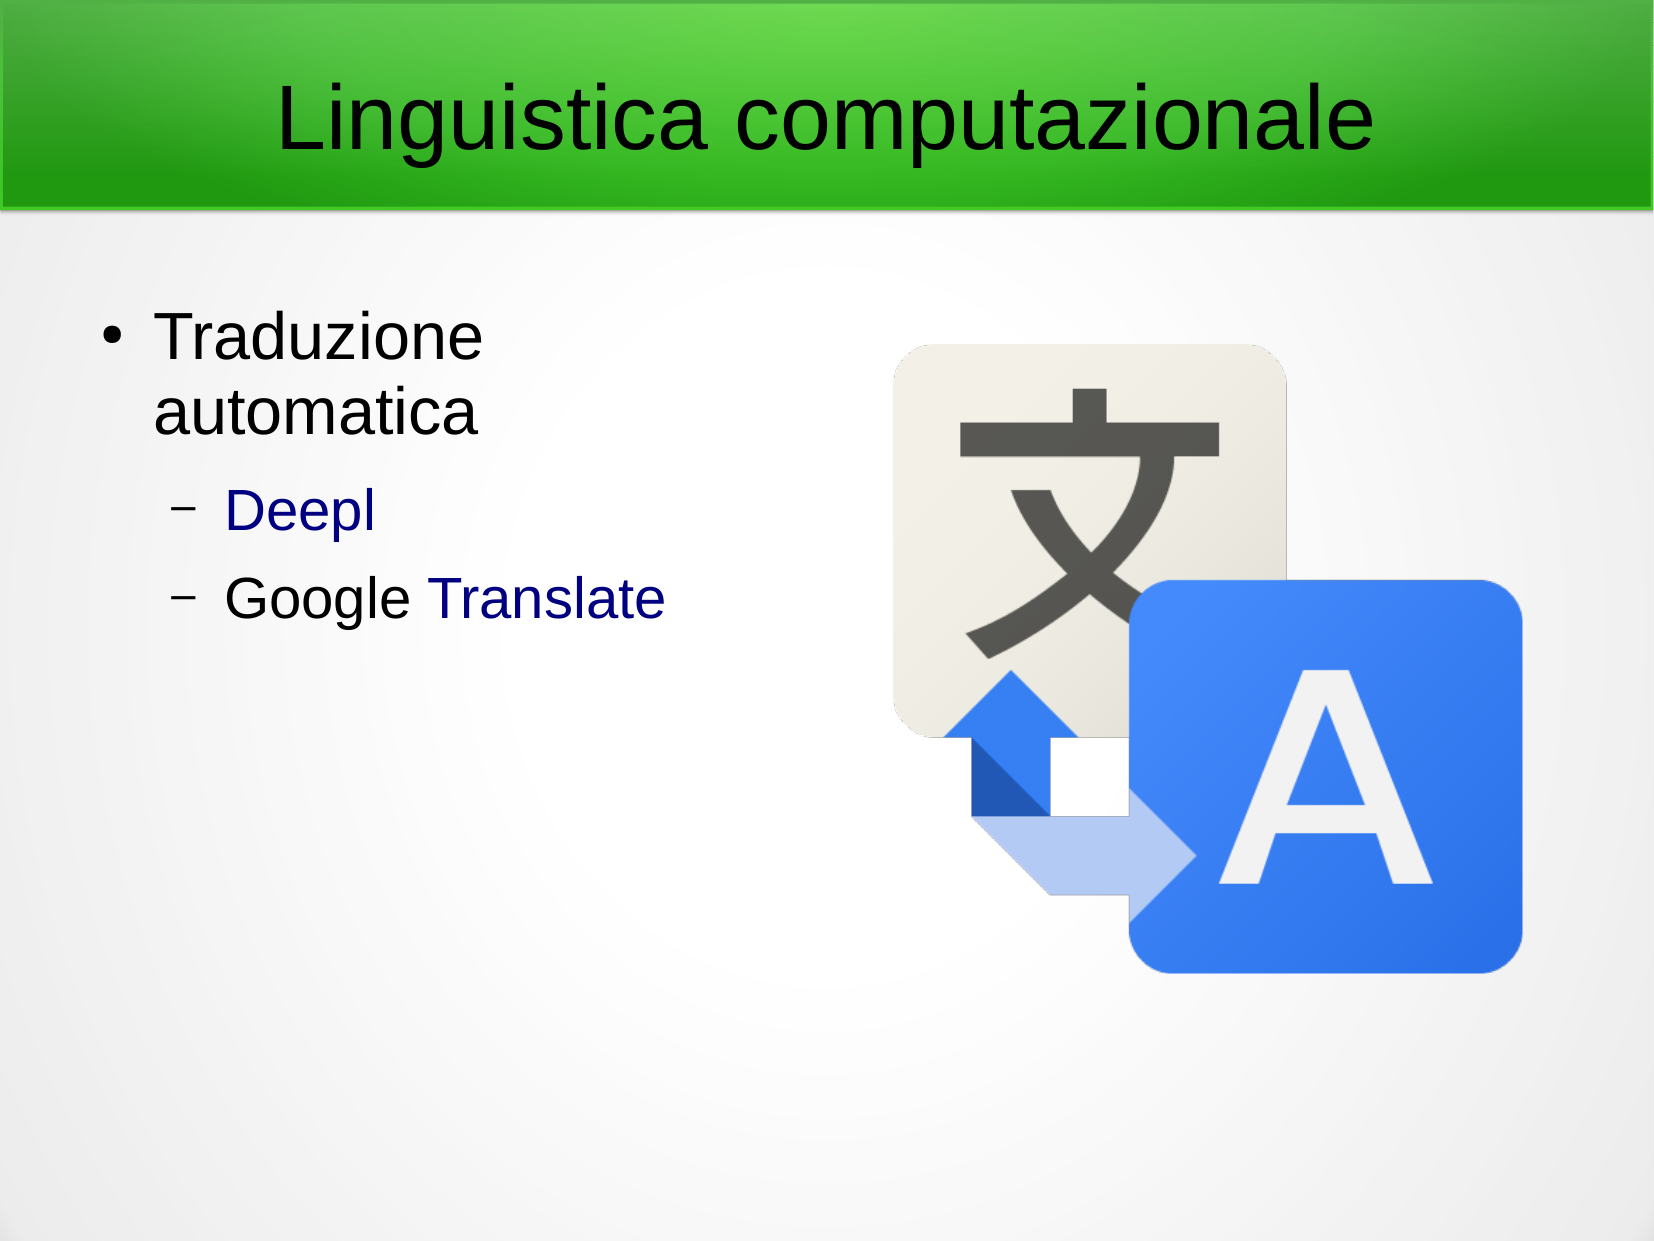

# Linguistica computazionale
Traduzione automatica
Deepl
Google Translate